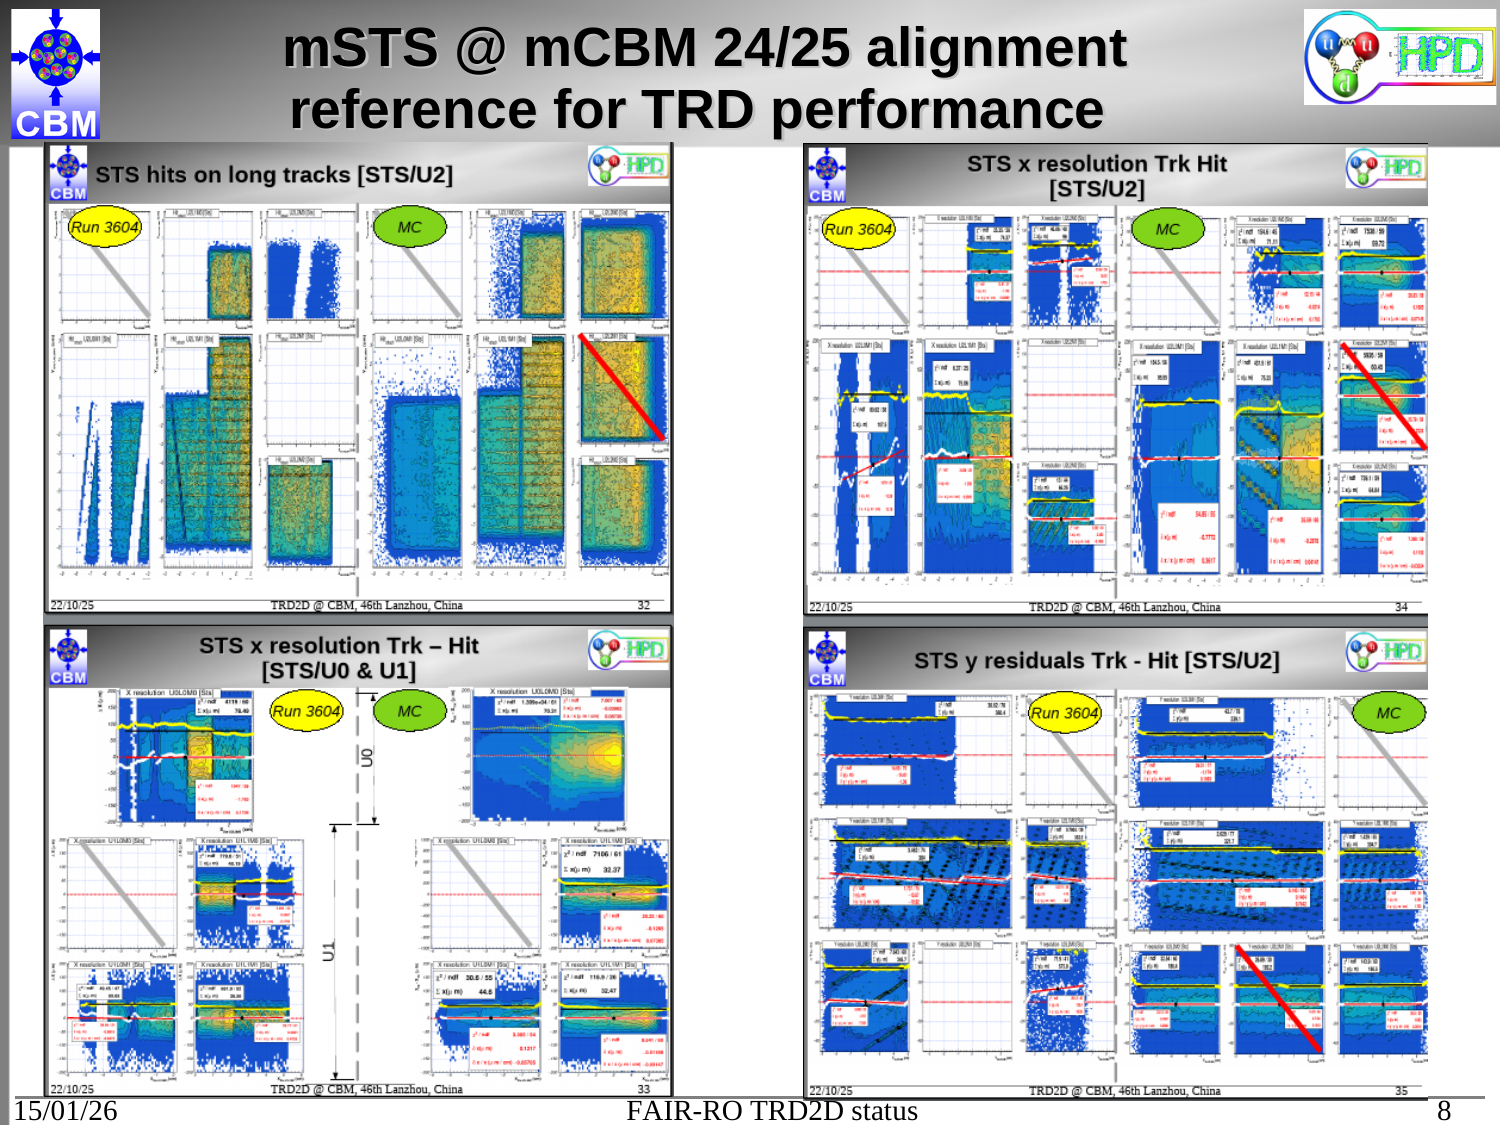

# mSTS @ mCBM 24/25 alignment reference for TRD performance
15/01/26
FAIR-RO TRD2D status
8